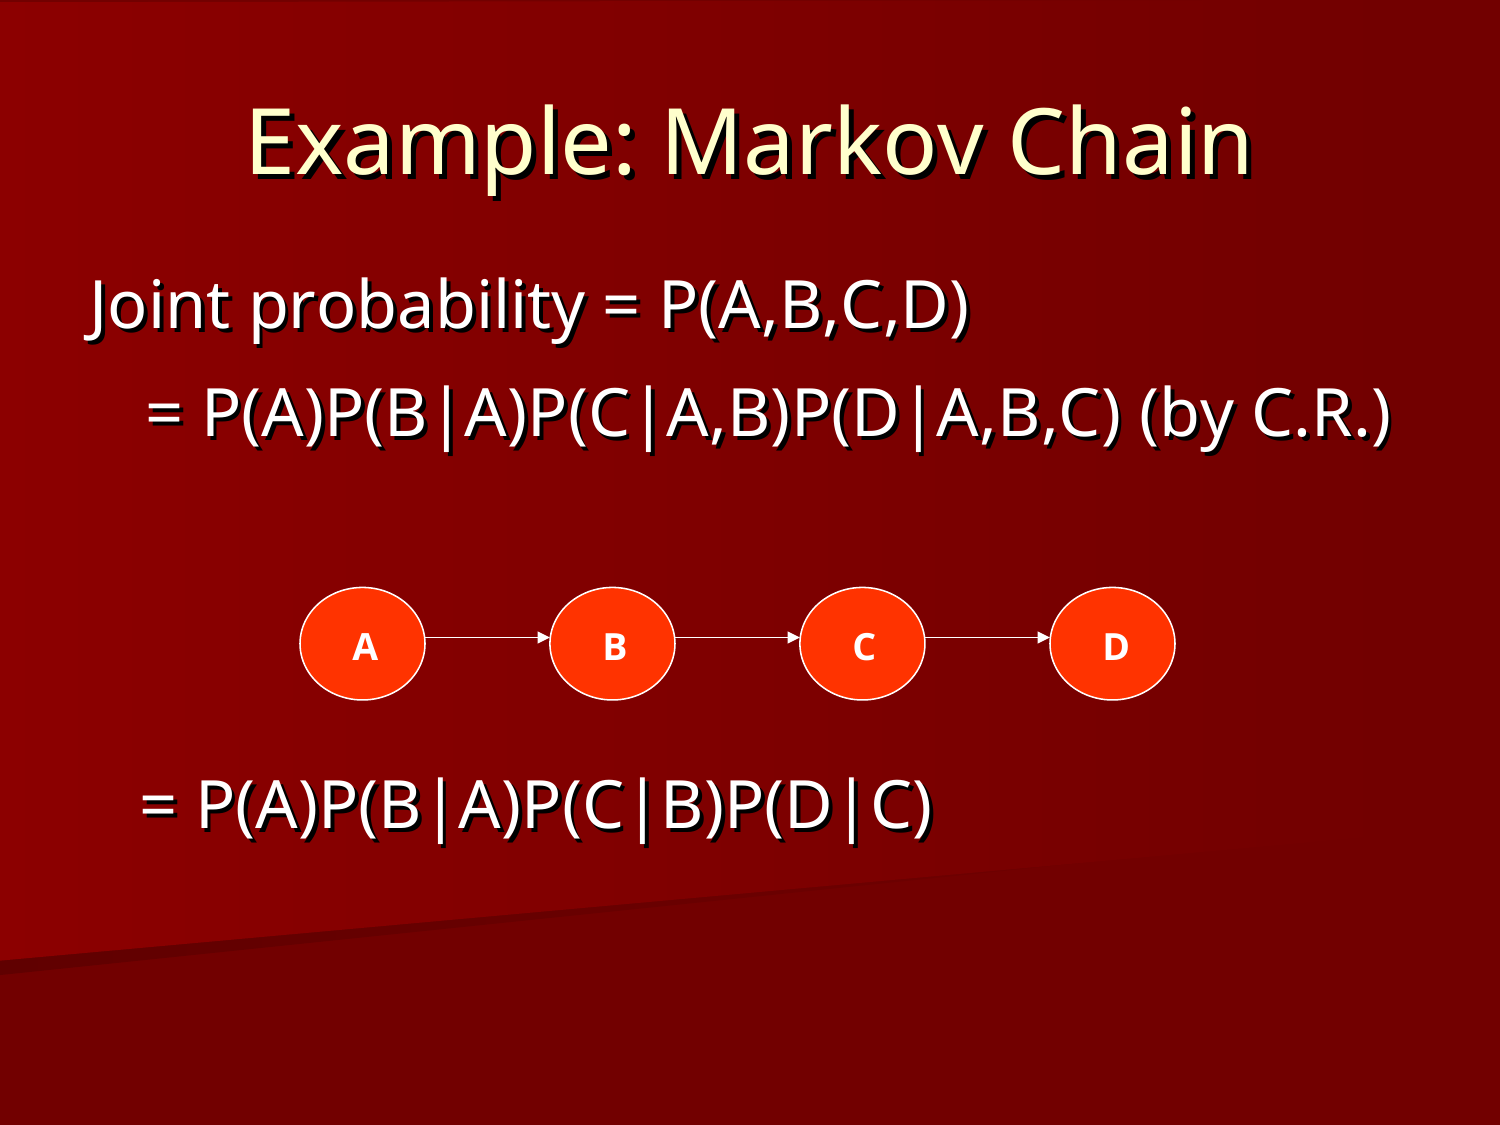

# Example: Markov Chain
Joint probability = P(A,B,C,D)
	= P(A)P(B|A)P(C|A,B)P(D|A,B,C)	(by C.R.)
A
B
C
D
= P(A)P(B|A)P(C|B)P(D|C)